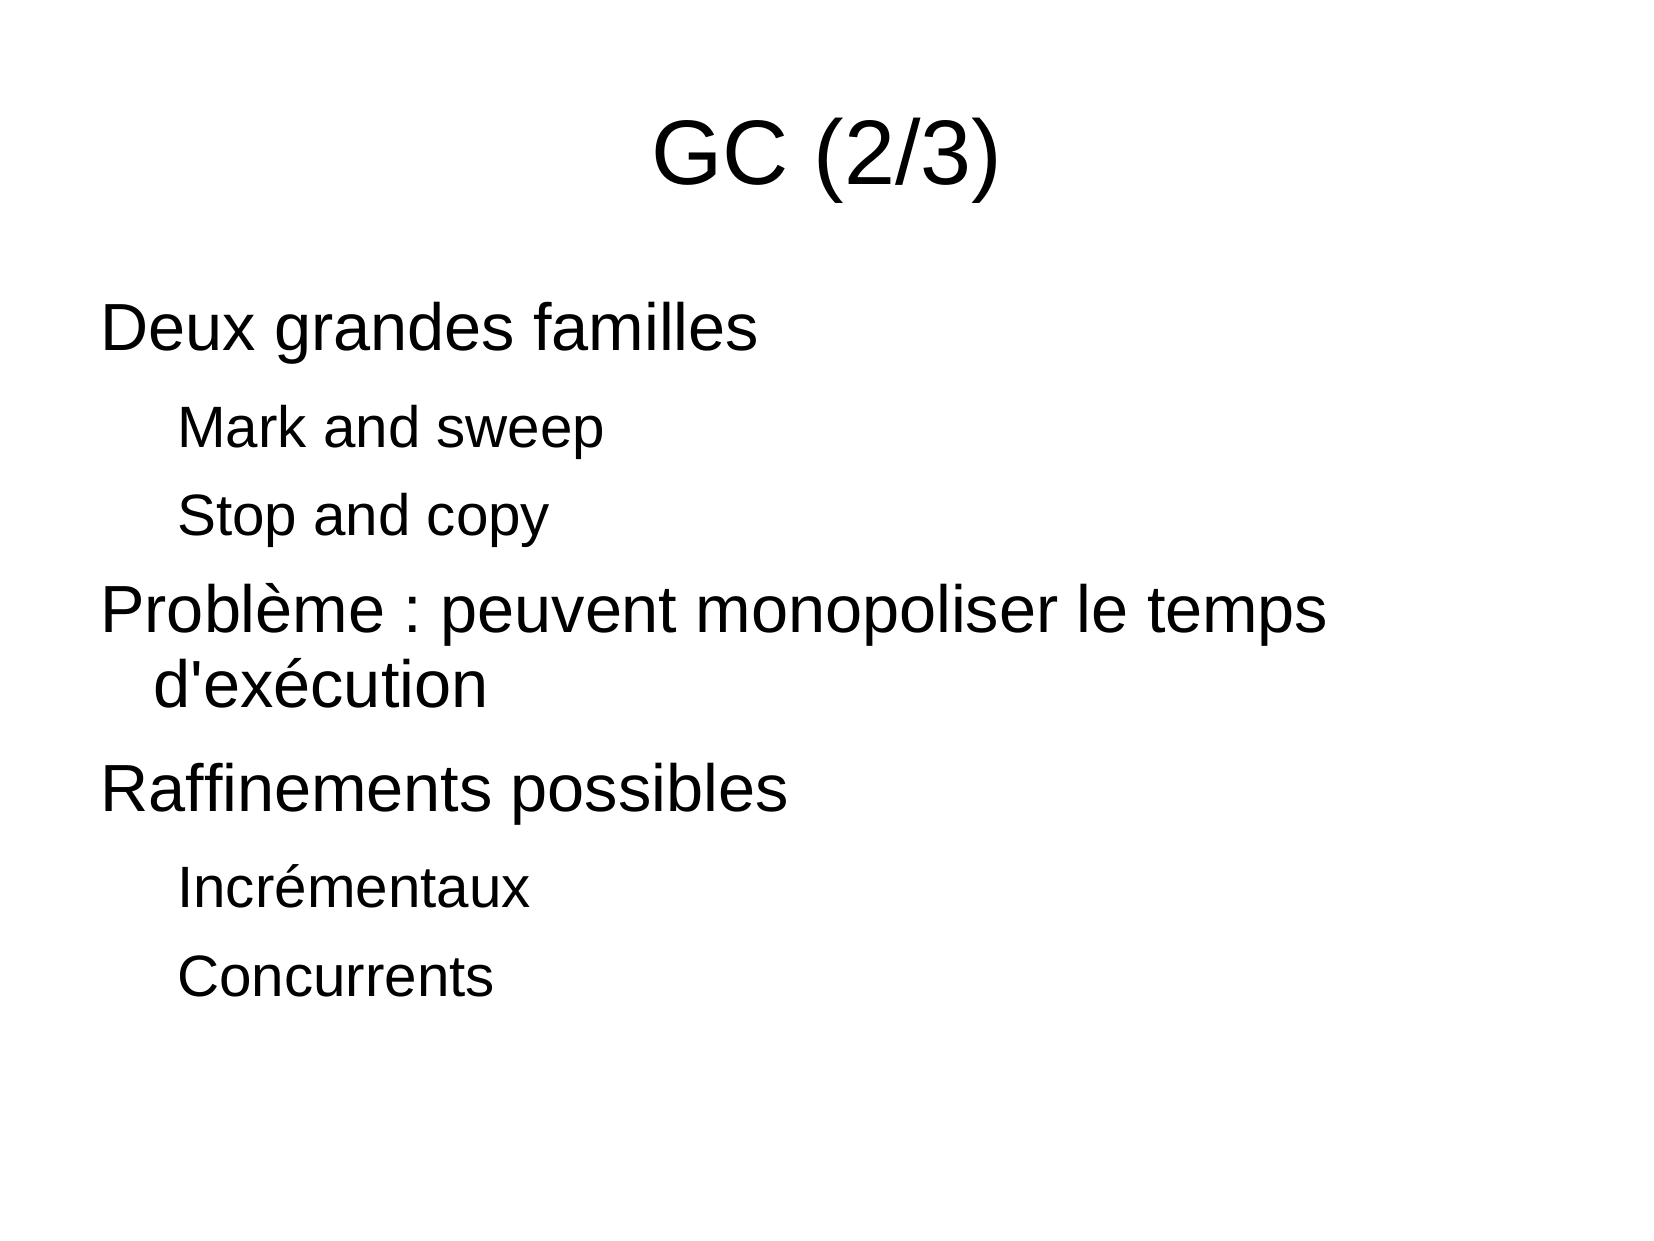

# GC (2/3)
Deux grandes familles
Mark and sweep
Stop and copy
Problème : peuvent monopoliser le temps d'exécution
Raffinements possibles
Incrémentaux
Concurrents